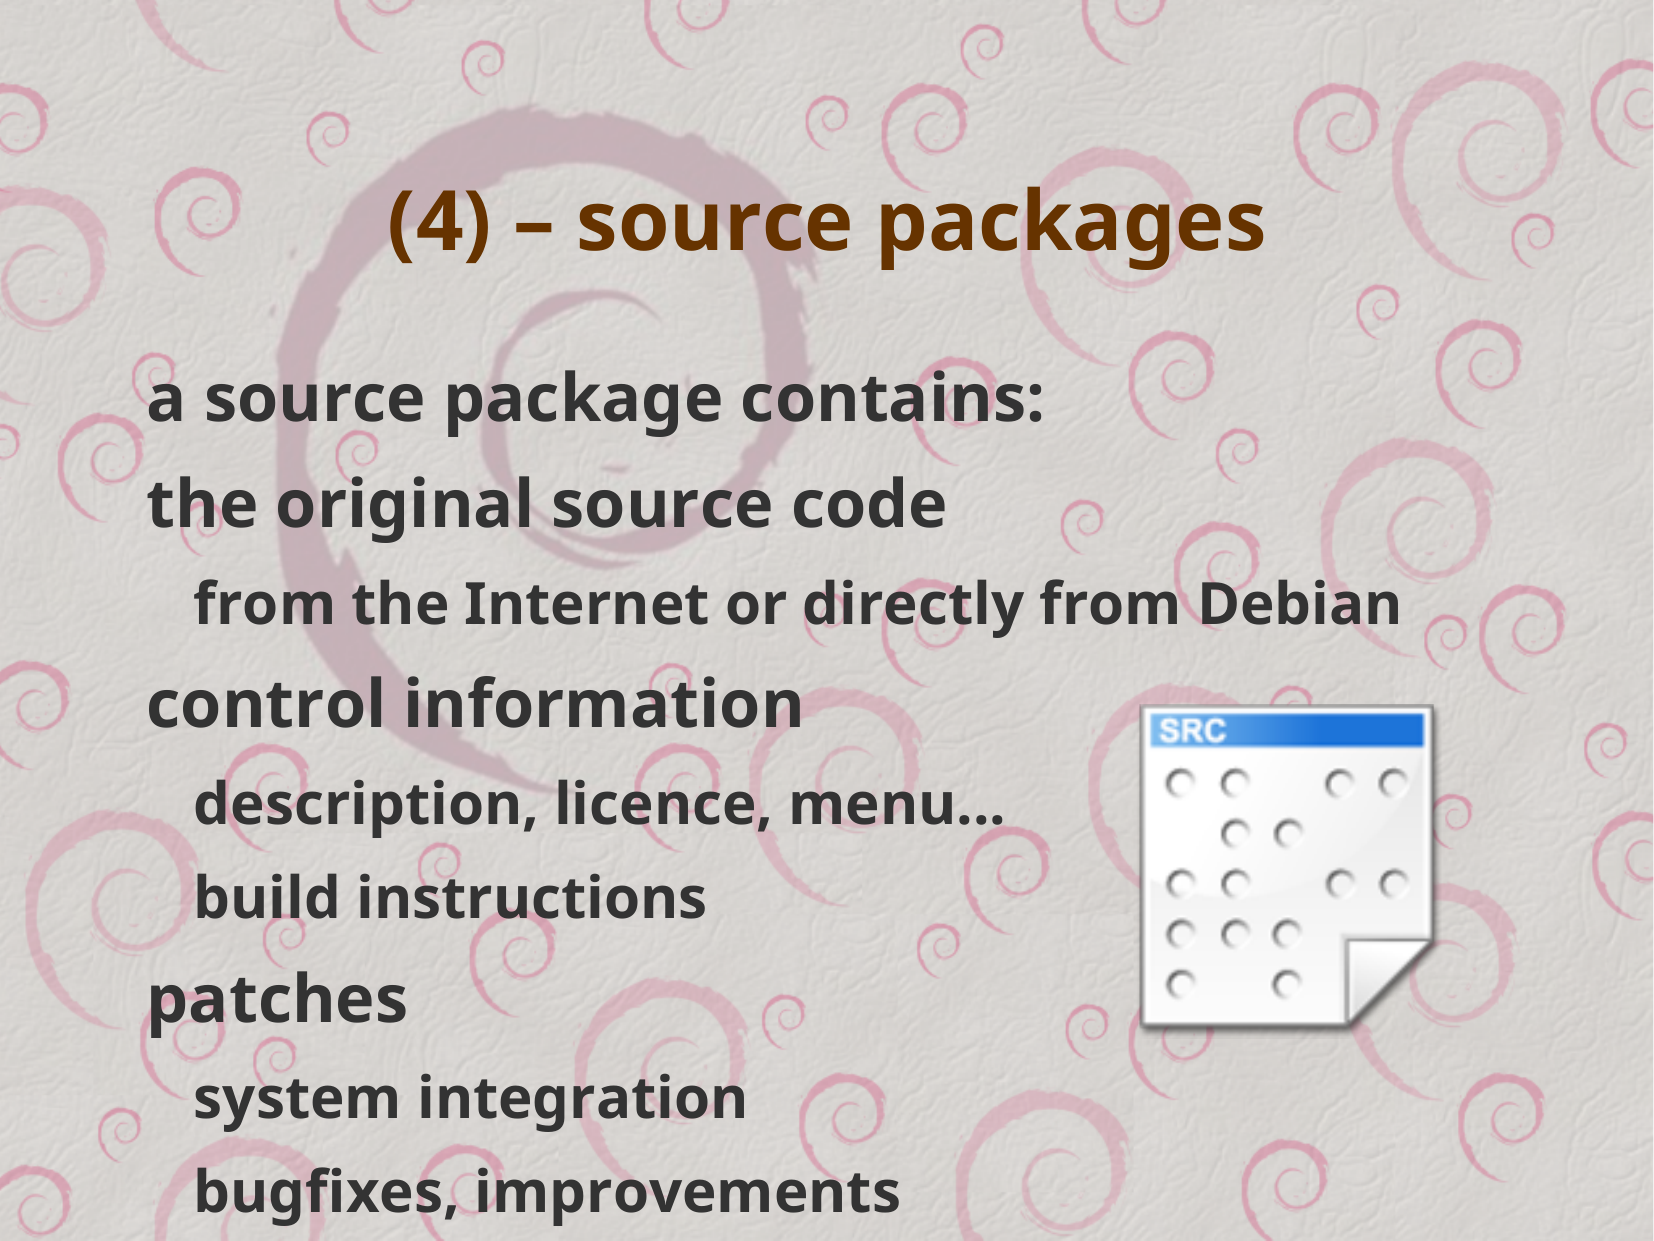

# (4) – source packages
a source package contains:
the original source code
from the Internet or directly from Debian
control information
description, licence, menu...
build instructions
patches
system integration
bugfixes, improvements